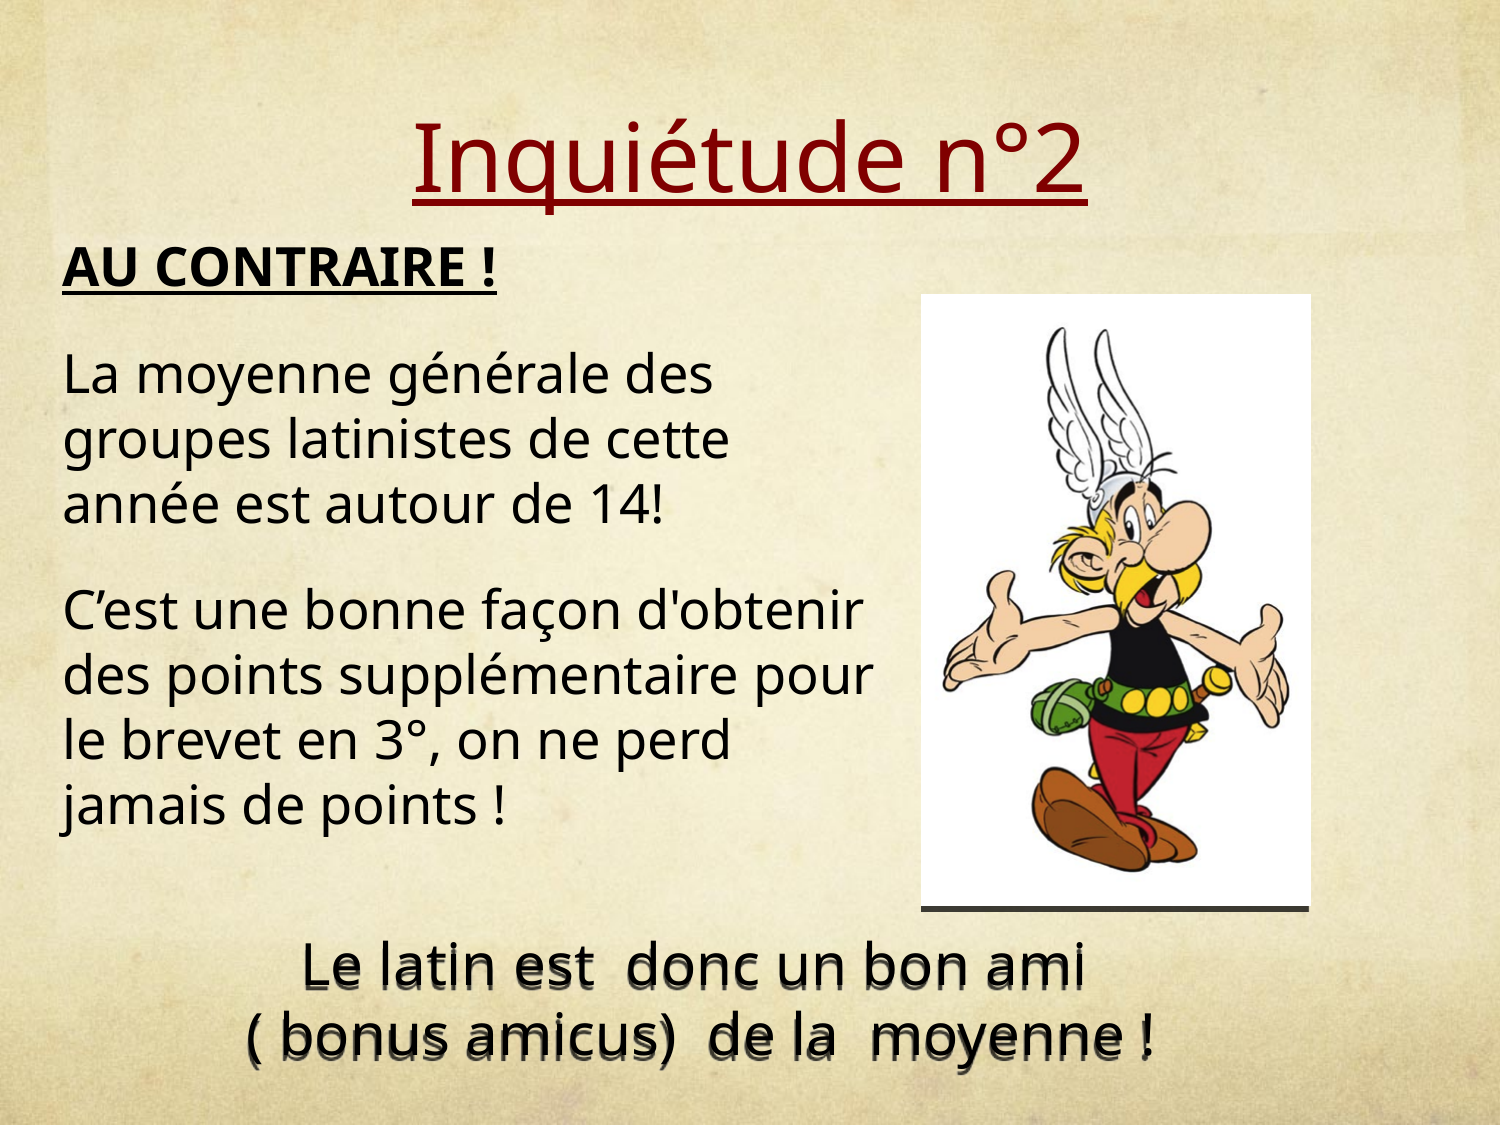

# Inquiétude n°2
AU CONTRAIRE !
La moyenne générale des groupes latinistes de cette année est autour de 14!
C’est une bonne façon d'obtenir des points supplémentaire pour le brevet en 3°, on ne perd jamais de points !
Le latin est donc un bon ami
( bonus amicus) de la moyenne !